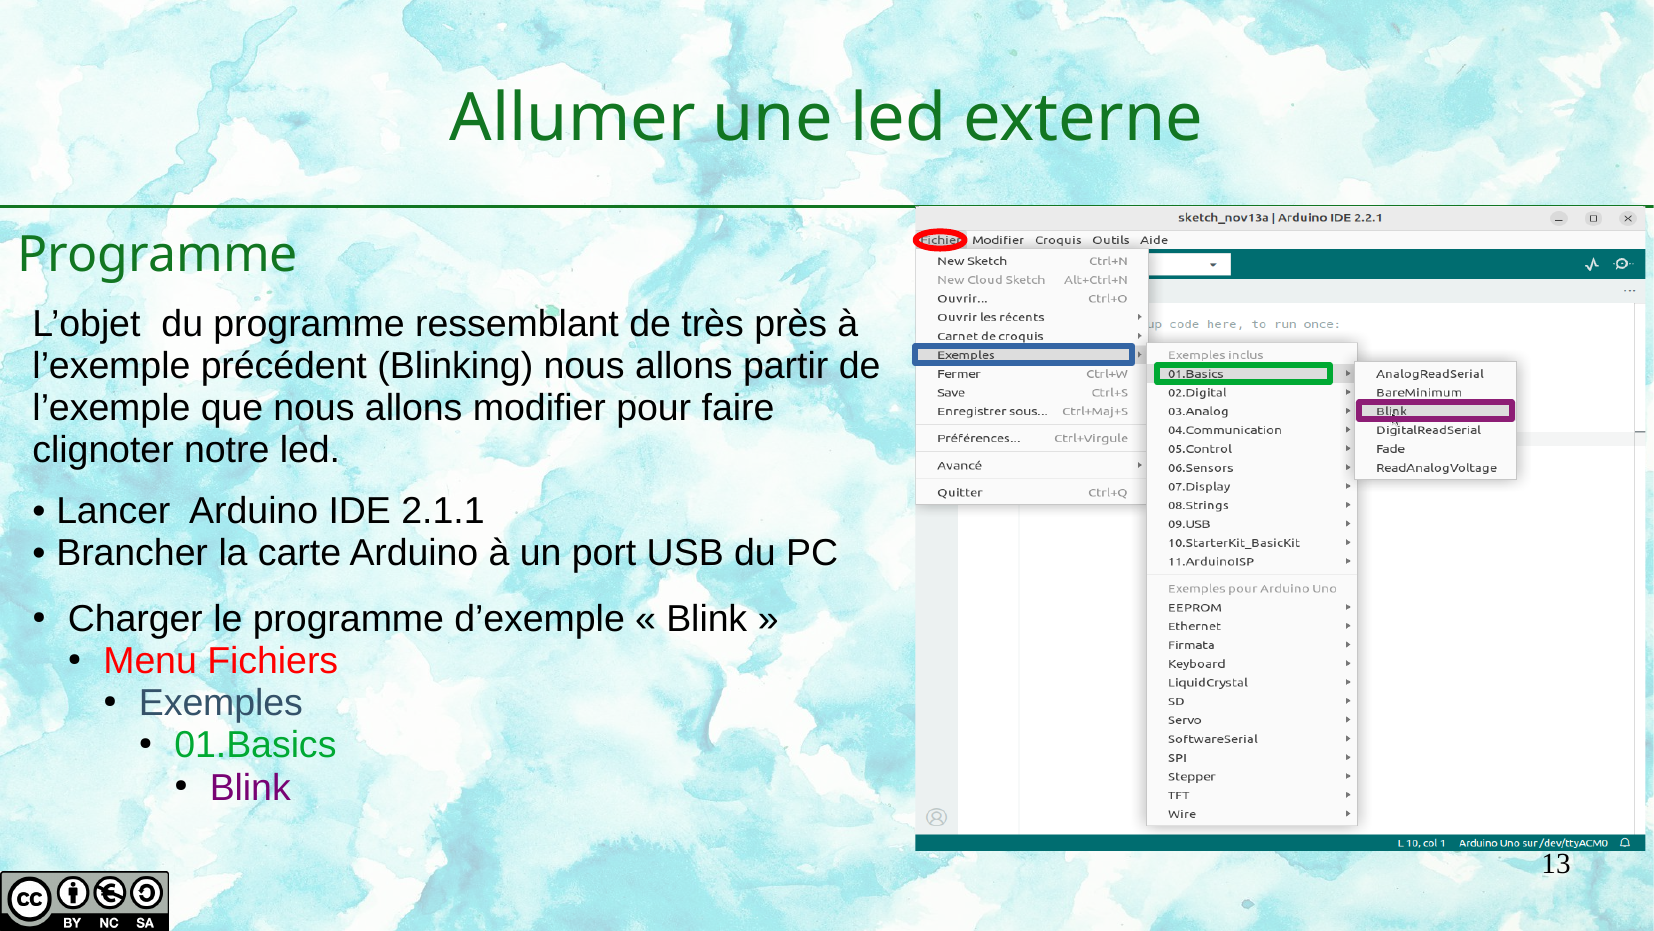

# Allumer une led externe
Programme
L’objet du programme ressemblant de très près à l’exemple précédent (Blinking) nous allons partir de l’exemple que nous allons modifier pour faire clignoter notre led.
• Lancer Arduino IDE 2.1.1
• Brancher la carte Arduino à un port USB du PC
Charger le programme d’exemple « Blink »
Menu Fichiers
Exemples
01.Basics
Blink
13